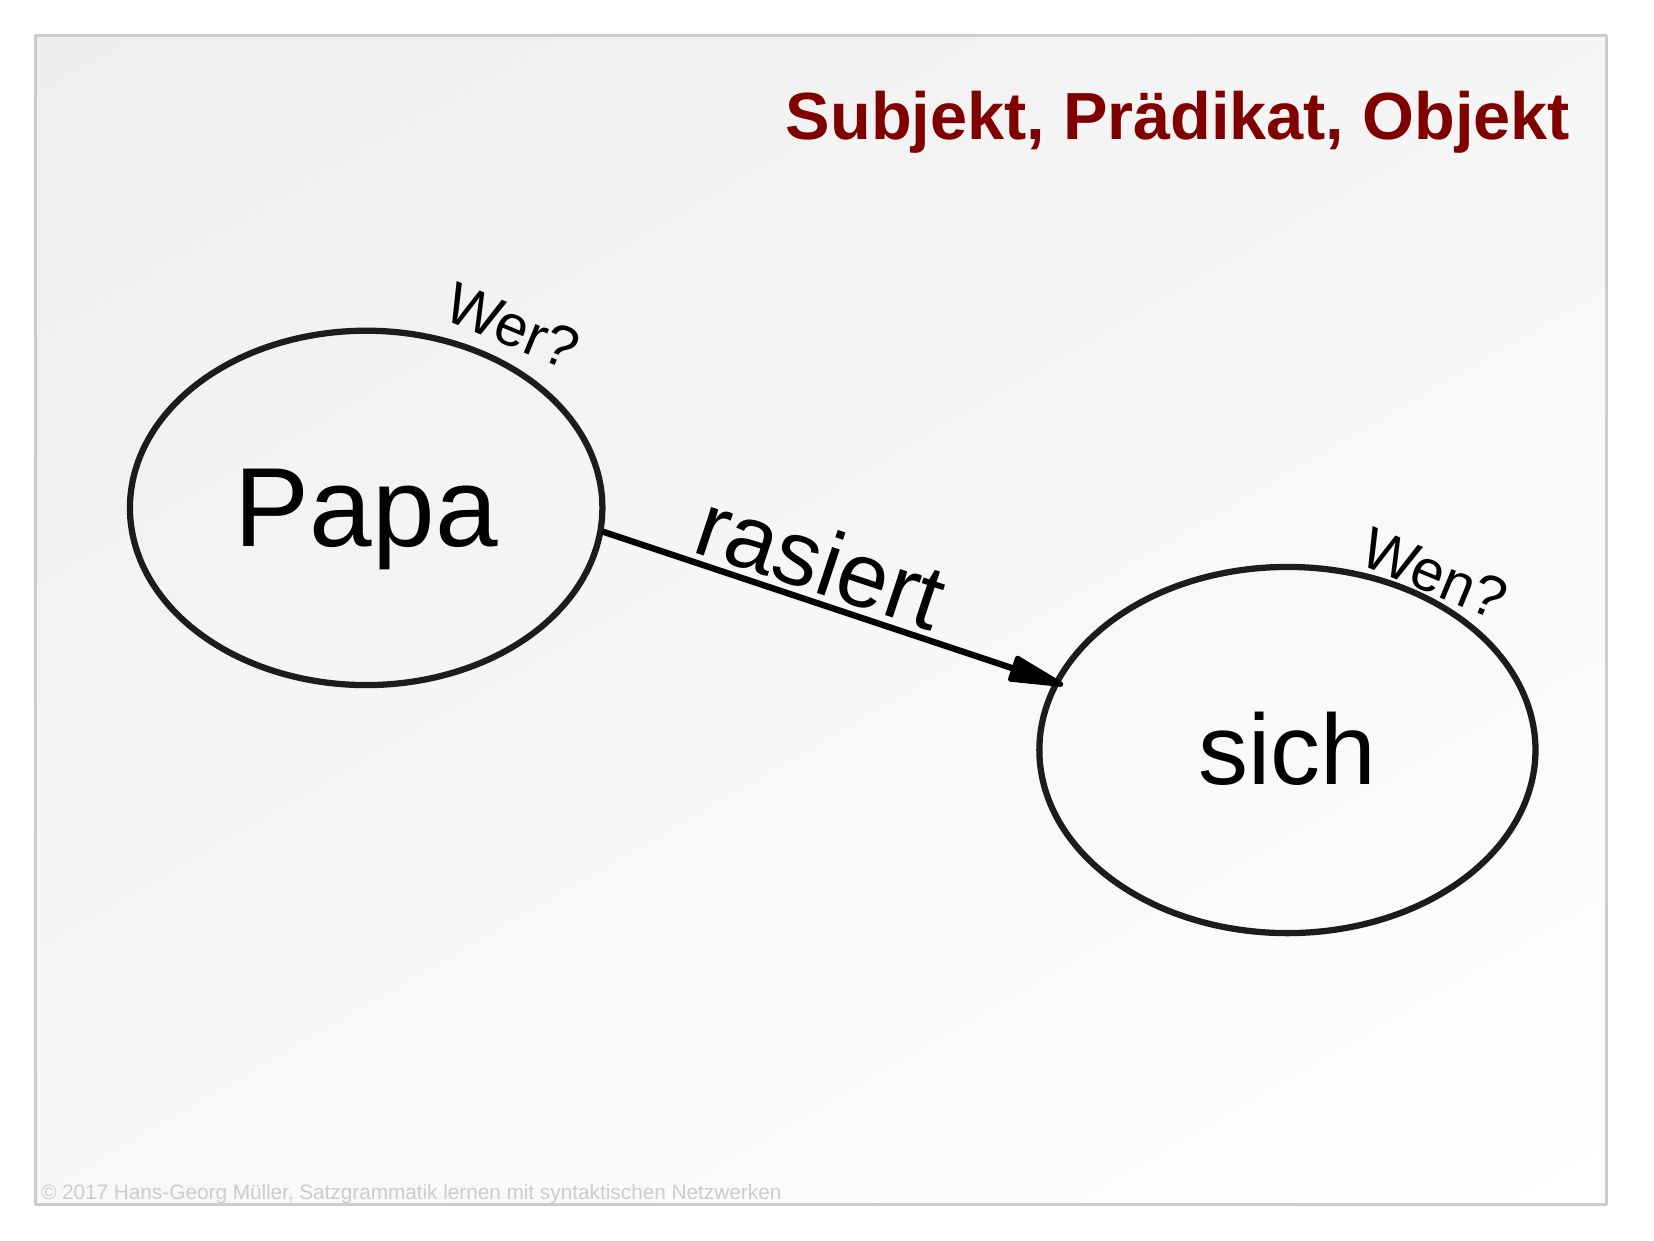

# Subjekt, Prädikat, Objekt
Wer?
Papa
rasiert
Wen?
sich